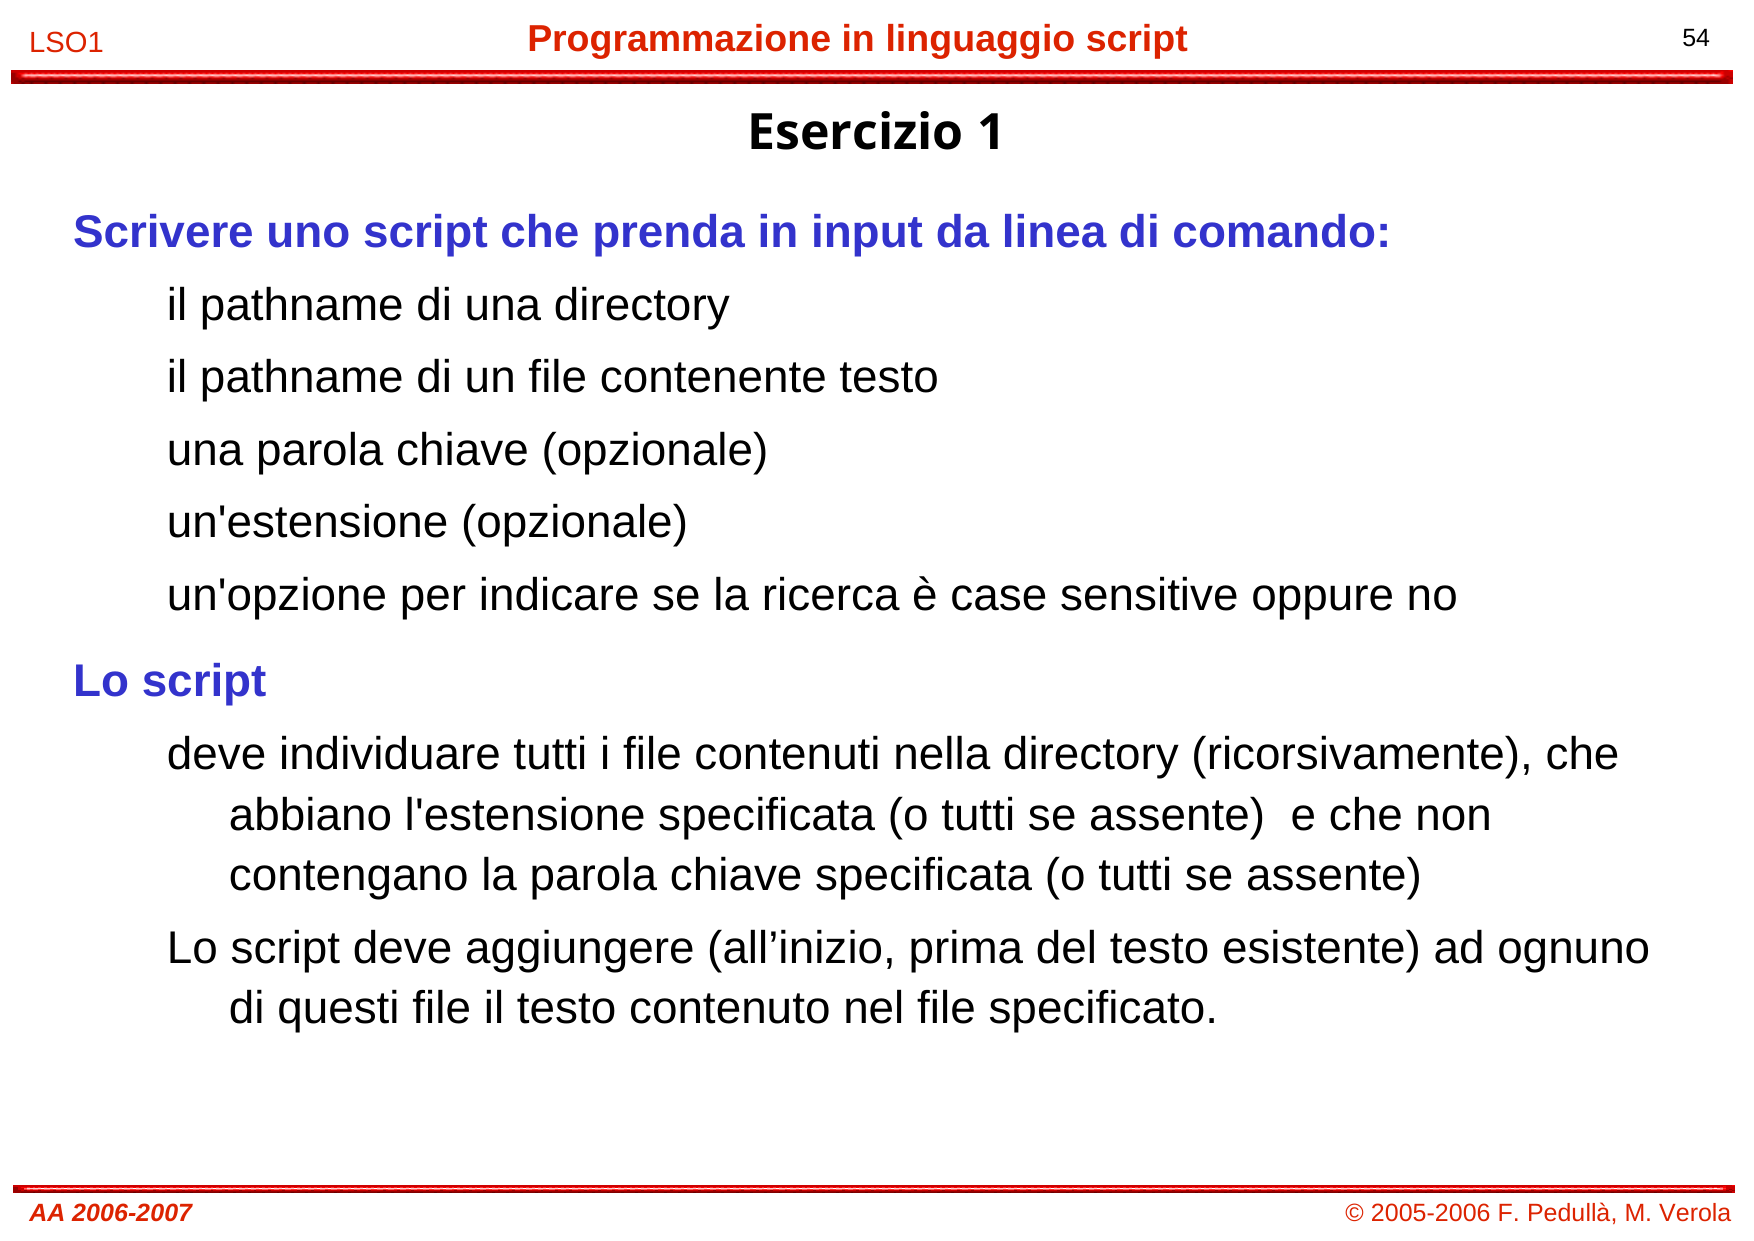

# Esercizio 1
Scrivere uno script che prenda in input da linea di comando:
il pathname di una directory
il pathname di un file contenente testo
una parola chiave (opzionale)
un'estensione (opzionale)
un'opzione per indicare se la ricerca è case sensitive oppure no
Lo script
deve individuare tutti i file contenuti nella directory (ricorsivamente), che abbiano l'estensione specificata (o tutti se assente) e che non contengano la parola chiave specificata (o tutti se assente)
Lo script deve aggiungere (all’inizio, prima del testo esistente) ad ognuno di questi file il testo contenuto nel file specificato.